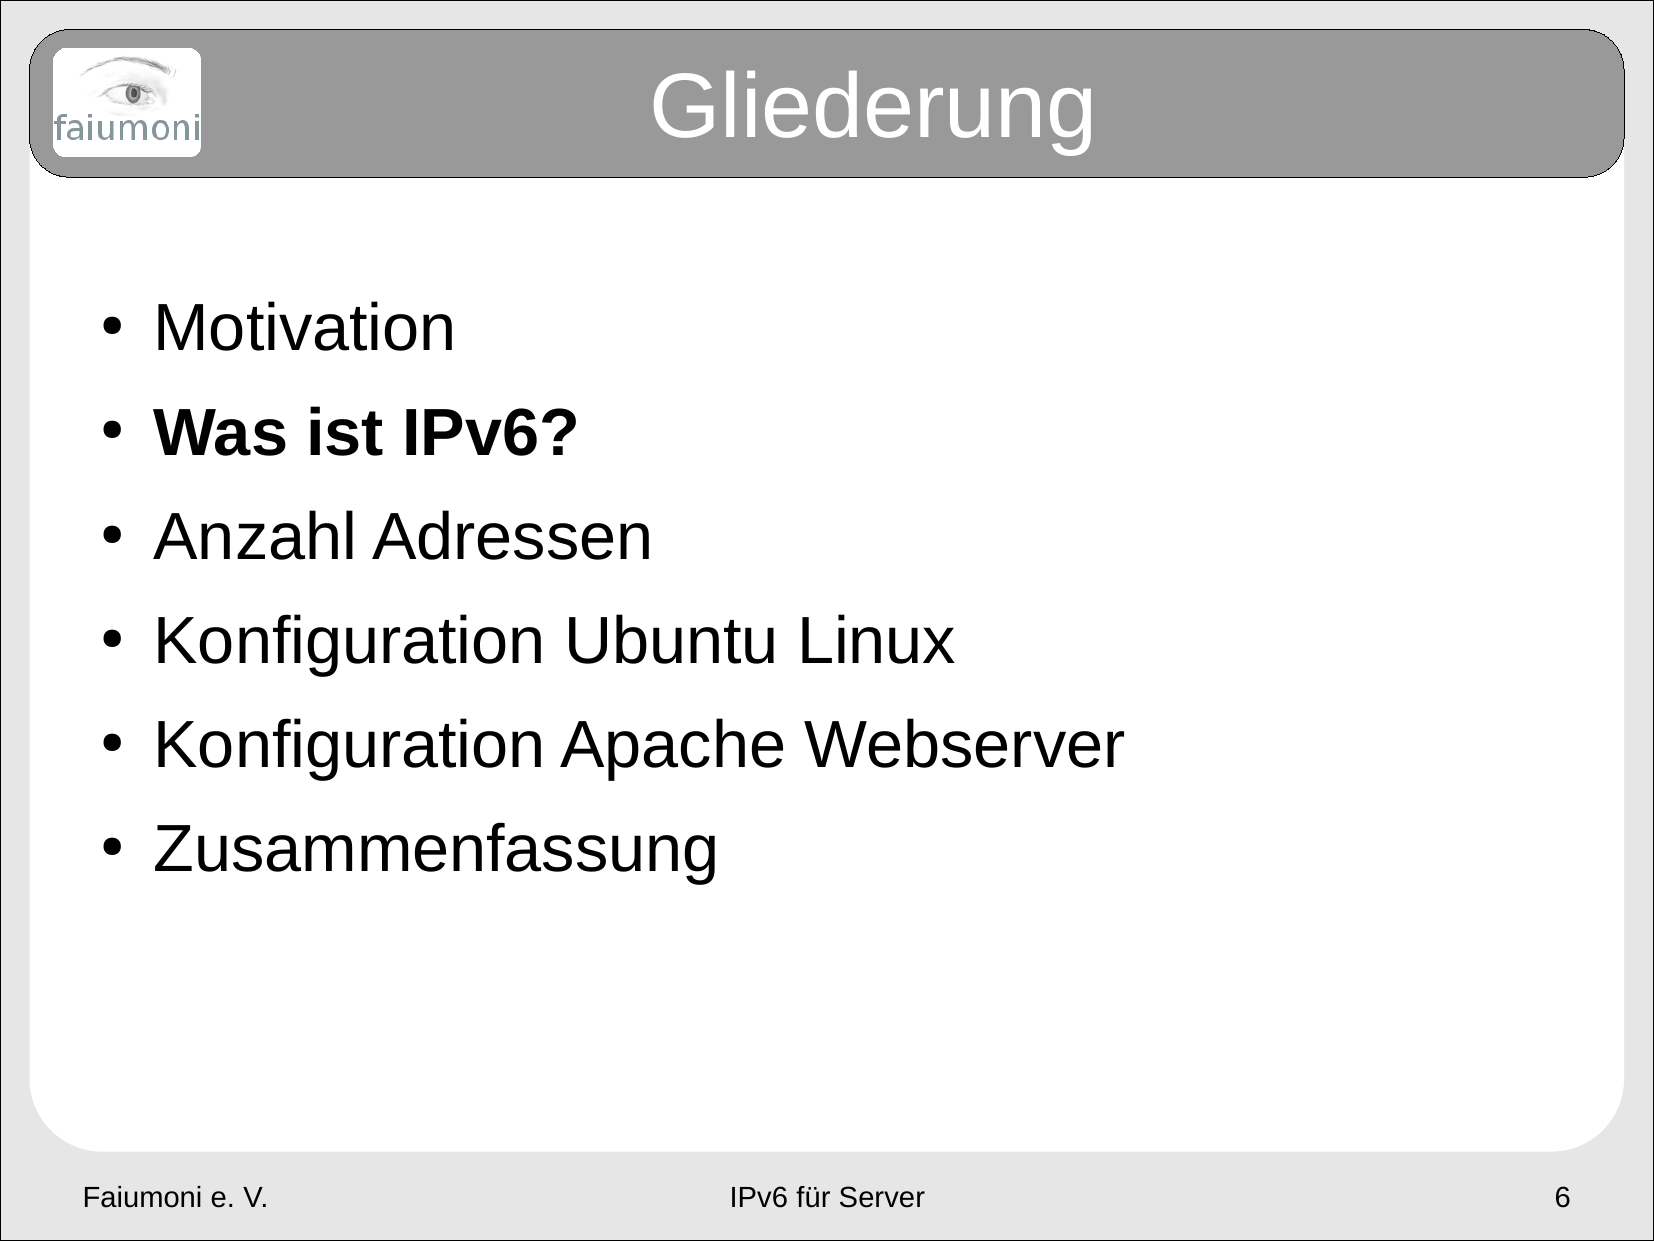

# Gliederung
Motivation
Was ist IPv6?
Anzahl Adressen
Konfiguration Ubuntu Linux
Konfiguration Apache Webserver
Zusammenfassung
Faiumoni e. V.
IPv6 für Server
6